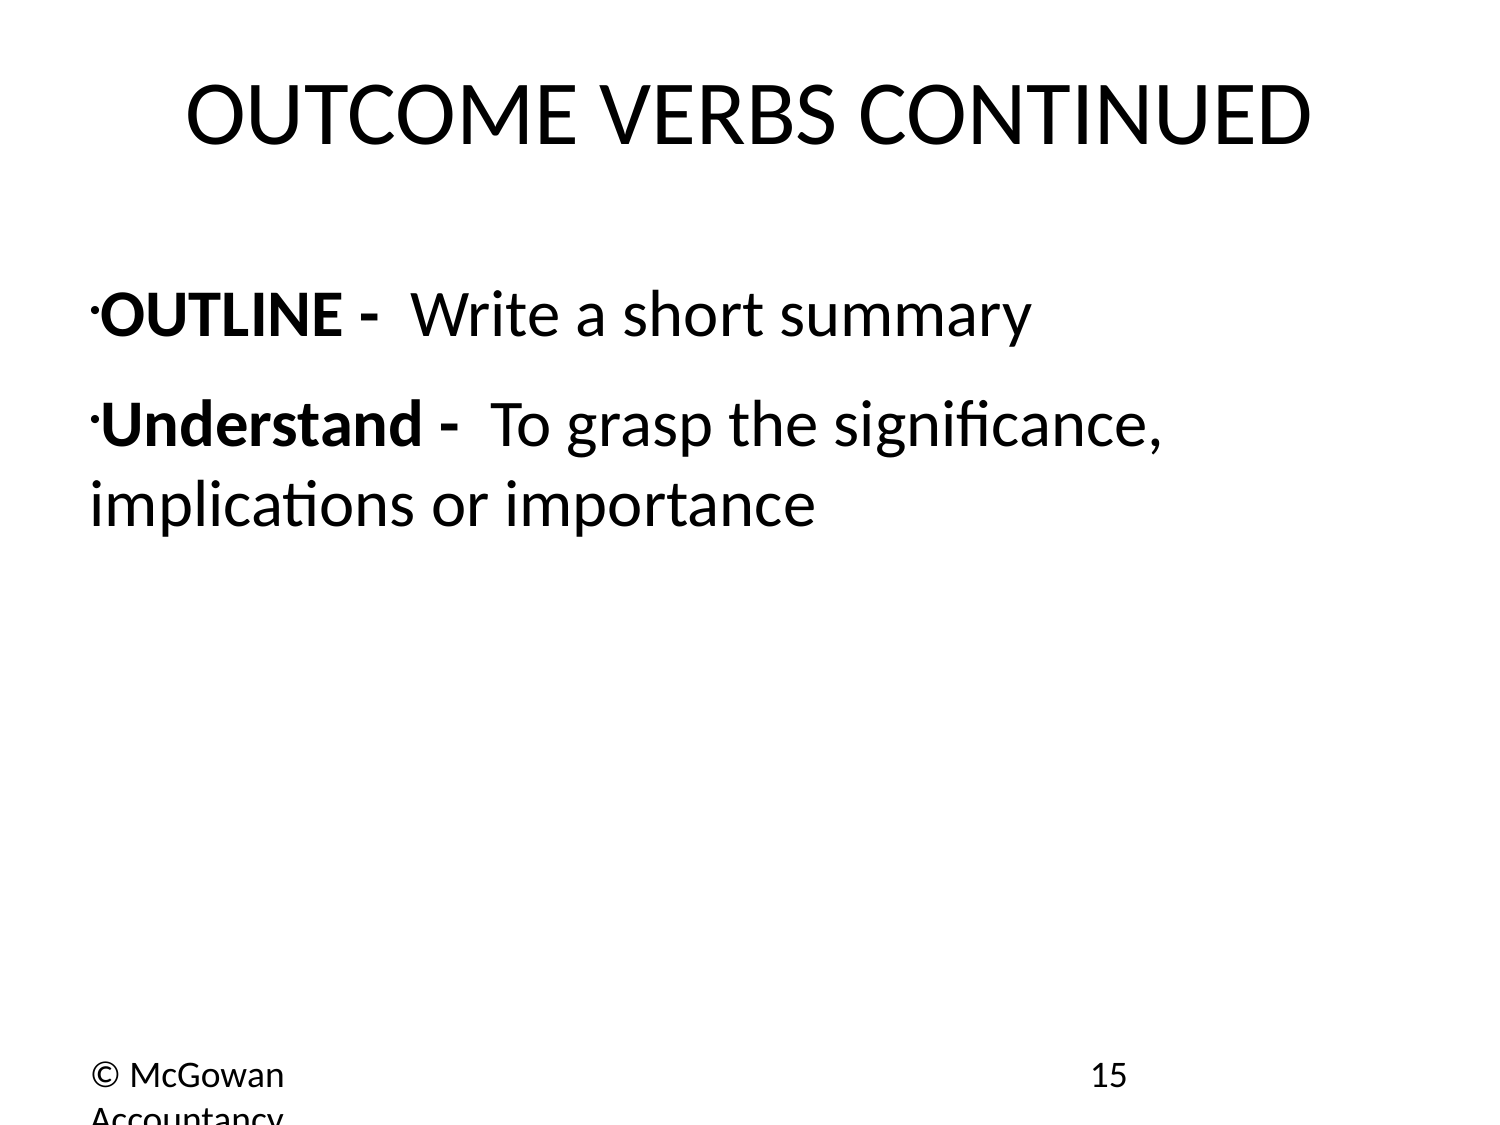

# OUTCOME VERBS CONTINUED
OUTLINE - Write a short summary
Understand - To grasp the significance, implications or importance
© McGowan Accountancy Services
15